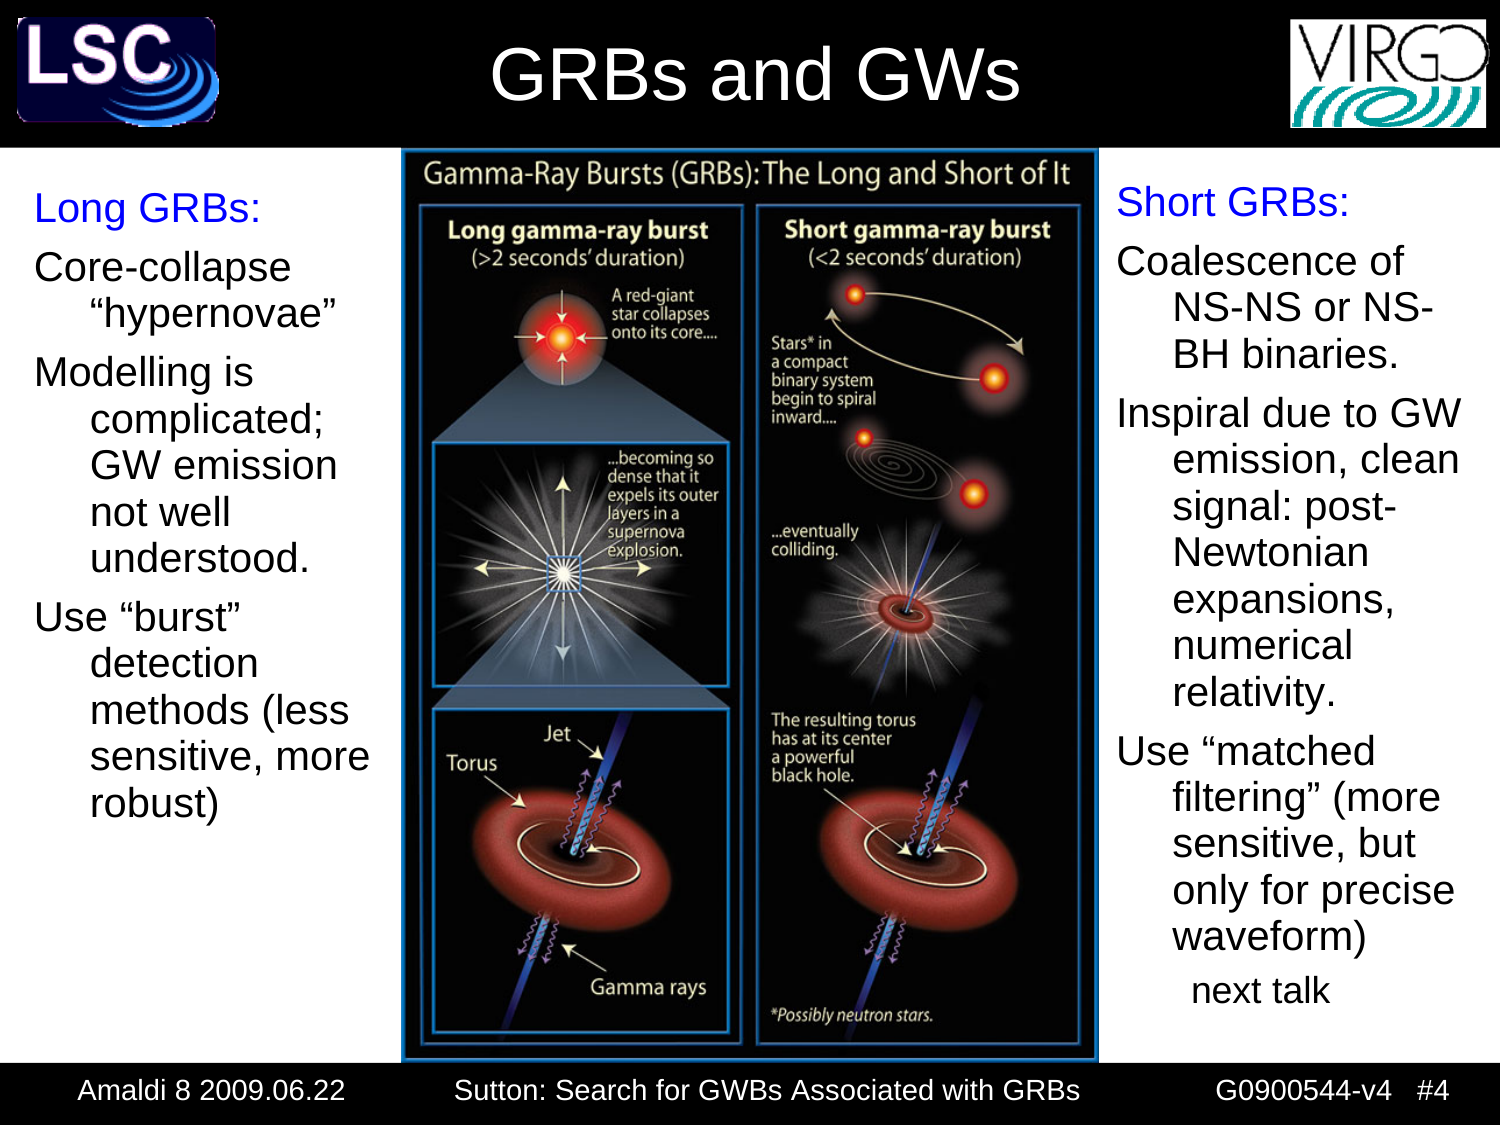

# GRBs and GWs
Short GRBs:
Coalescence of NS-NS or NS-BH binaries.
Inspiral due to GW emission, clean signal: post-Newtonian expansions, numerical relativity.
Use “matched filtering” (more sensitive, but only for precise waveform)
next talk
Long GRBs:
Core-collapse “hypernovae”
Modelling is complicated; GW emission not well understood.
Use “burst” detection methods (less sensitive, more robust)
4